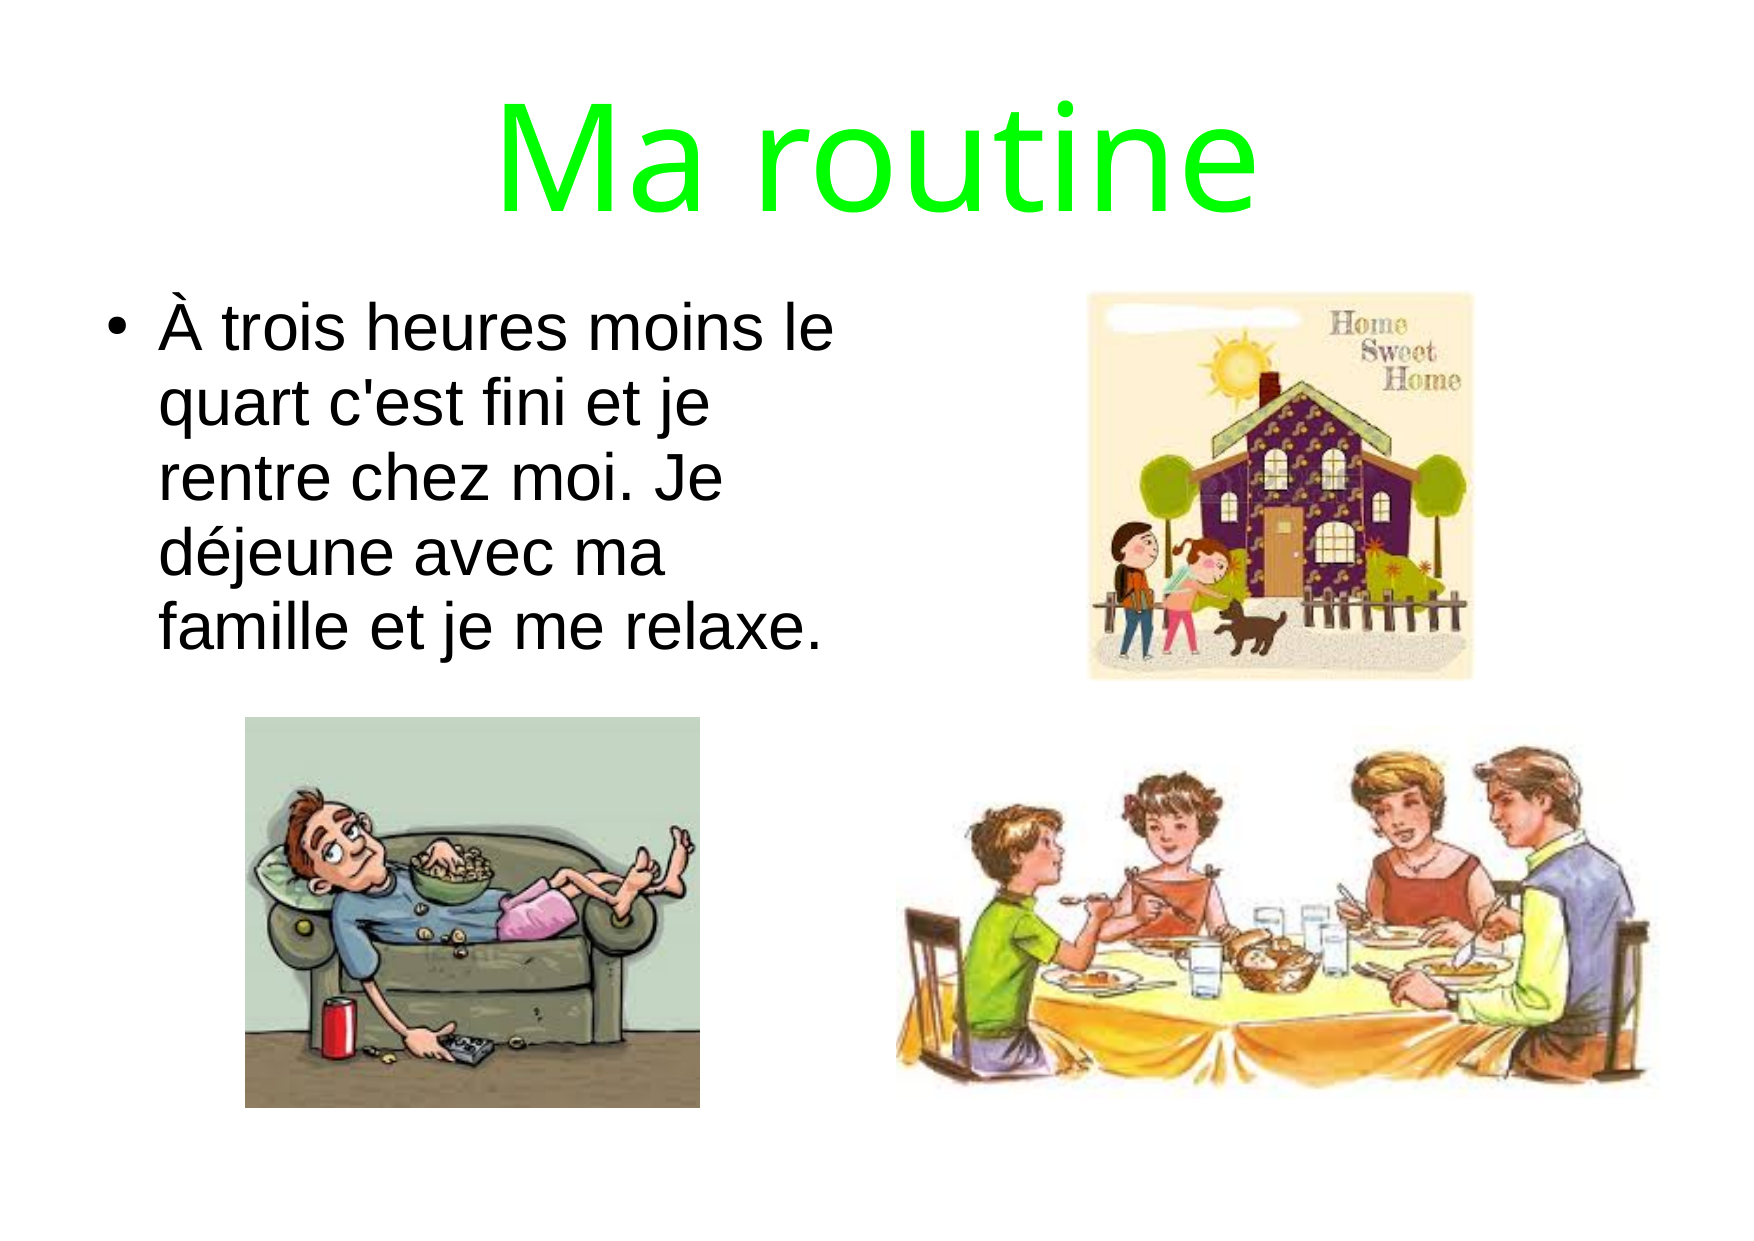

# Ma routine
À trois heures moins le quart c'est fini et je rentre chez moi. Je déjeune avec ma famille et je me relaxe.